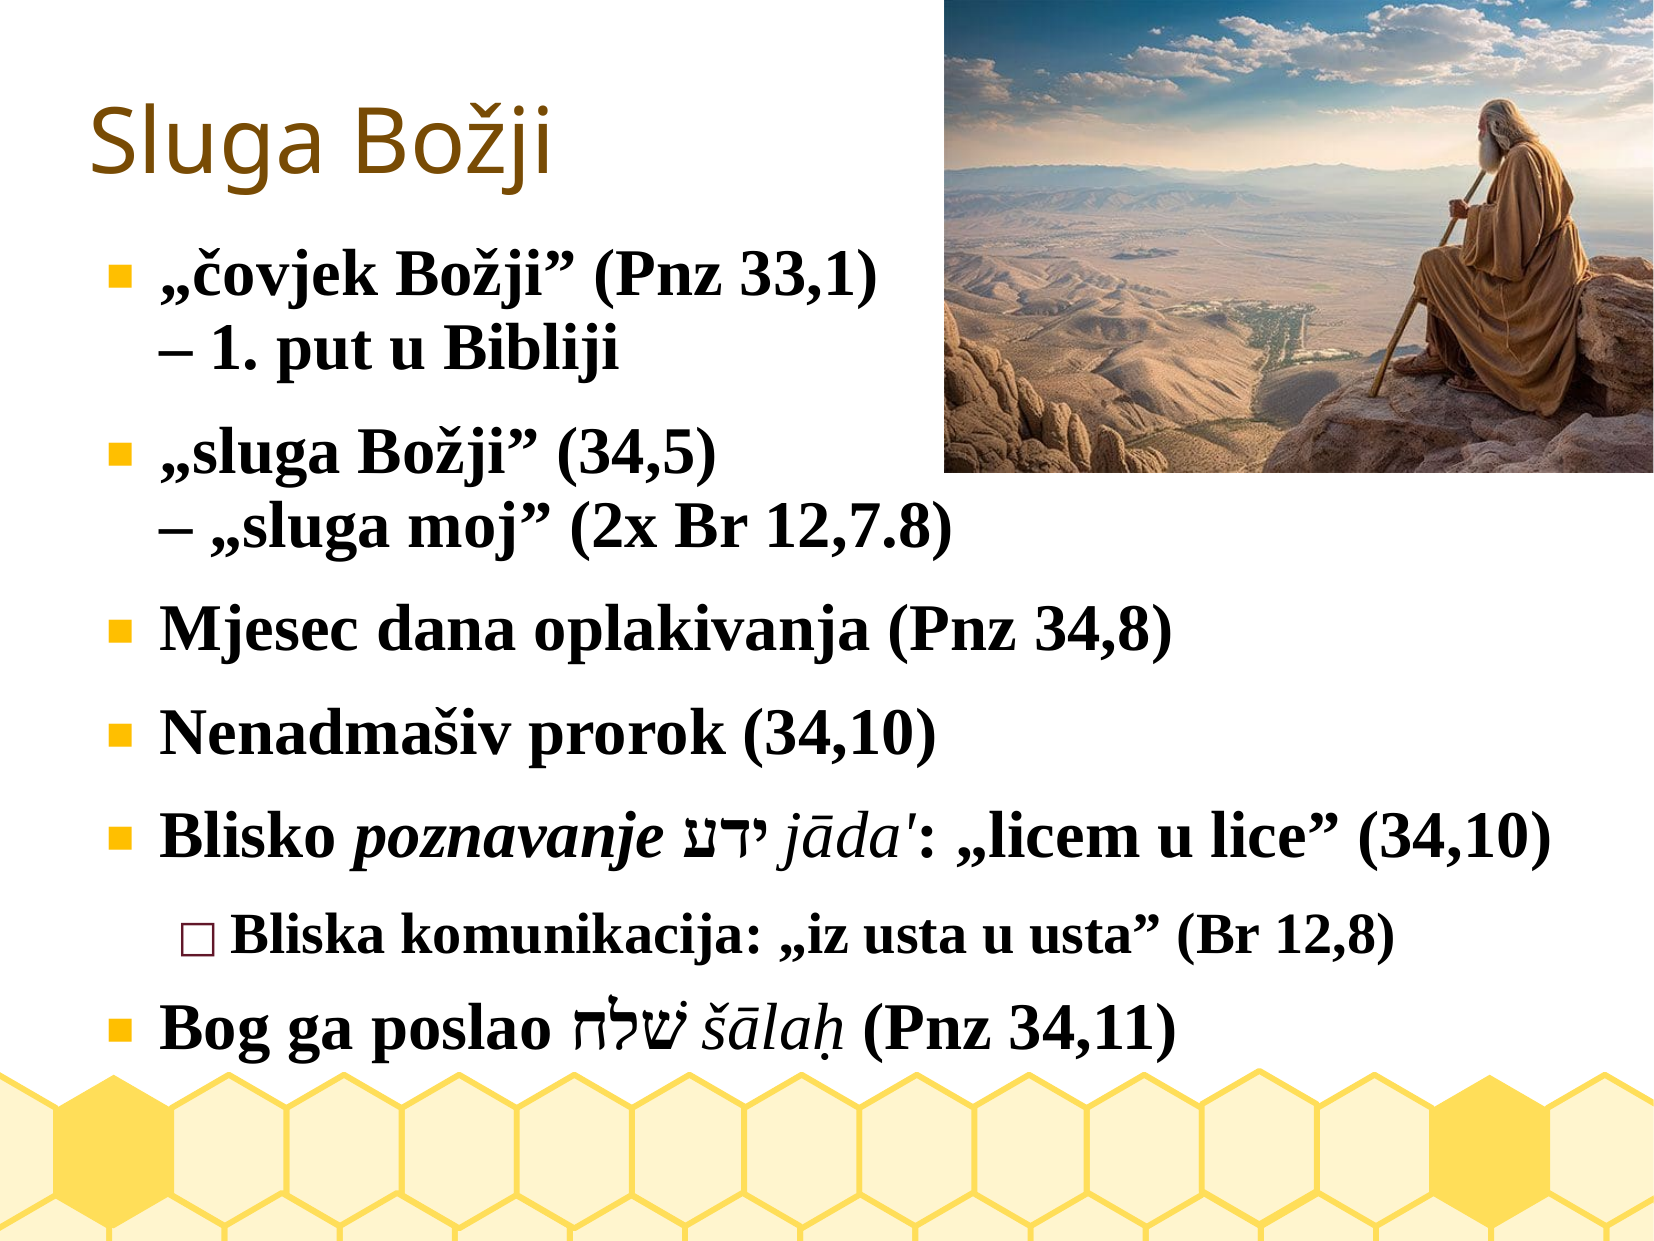

# Sluga Božji
„čovjek Božji” (Pnz 33,1)
– 1. put u Bibliji
„sluga Božji” (34,5)
– „sluga moj” (2x Br 12,7.8)
Mjesec dana oplakivanja (Pnz 34,8)
Nenadmašiv prorok (34,10)
Blisko poznavanje ידע jāda': „licem u lice” (34,10)
Bliska komunikacija: „iz usta u usta” (Br 12,8)
Bog ga poslao שׁלח šālaḥ (Pnz 34,11)